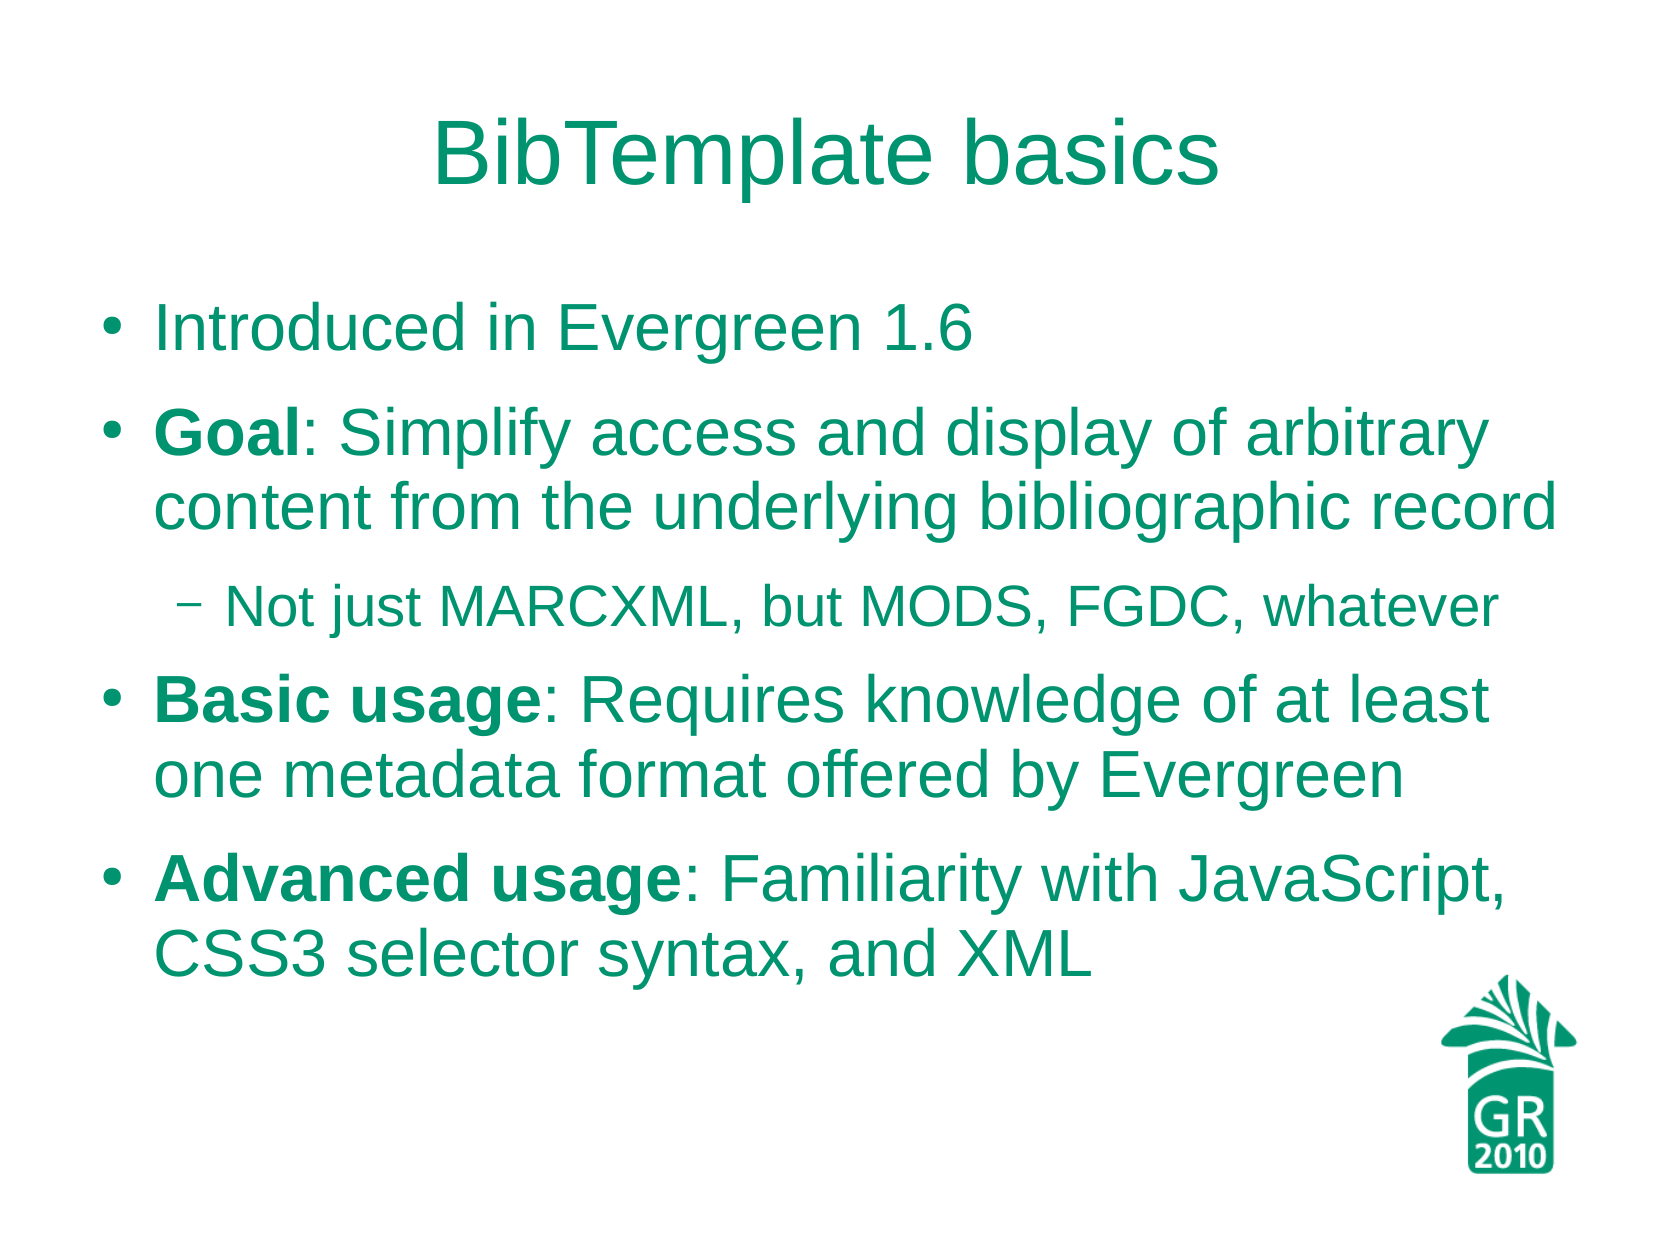

# BibTemplate basics
Introduced in Evergreen 1.6
Goal: Simplify access and display of arbitrary content from the underlying bibliographic record
Not just MARCXML, but MODS, FGDC, whatever
Basic usage: Requires knowledge of at least one metadata format offered by Evergreen
Advanced usage: Familiarity with JavaScript, CSS3 selector syntax, and XML